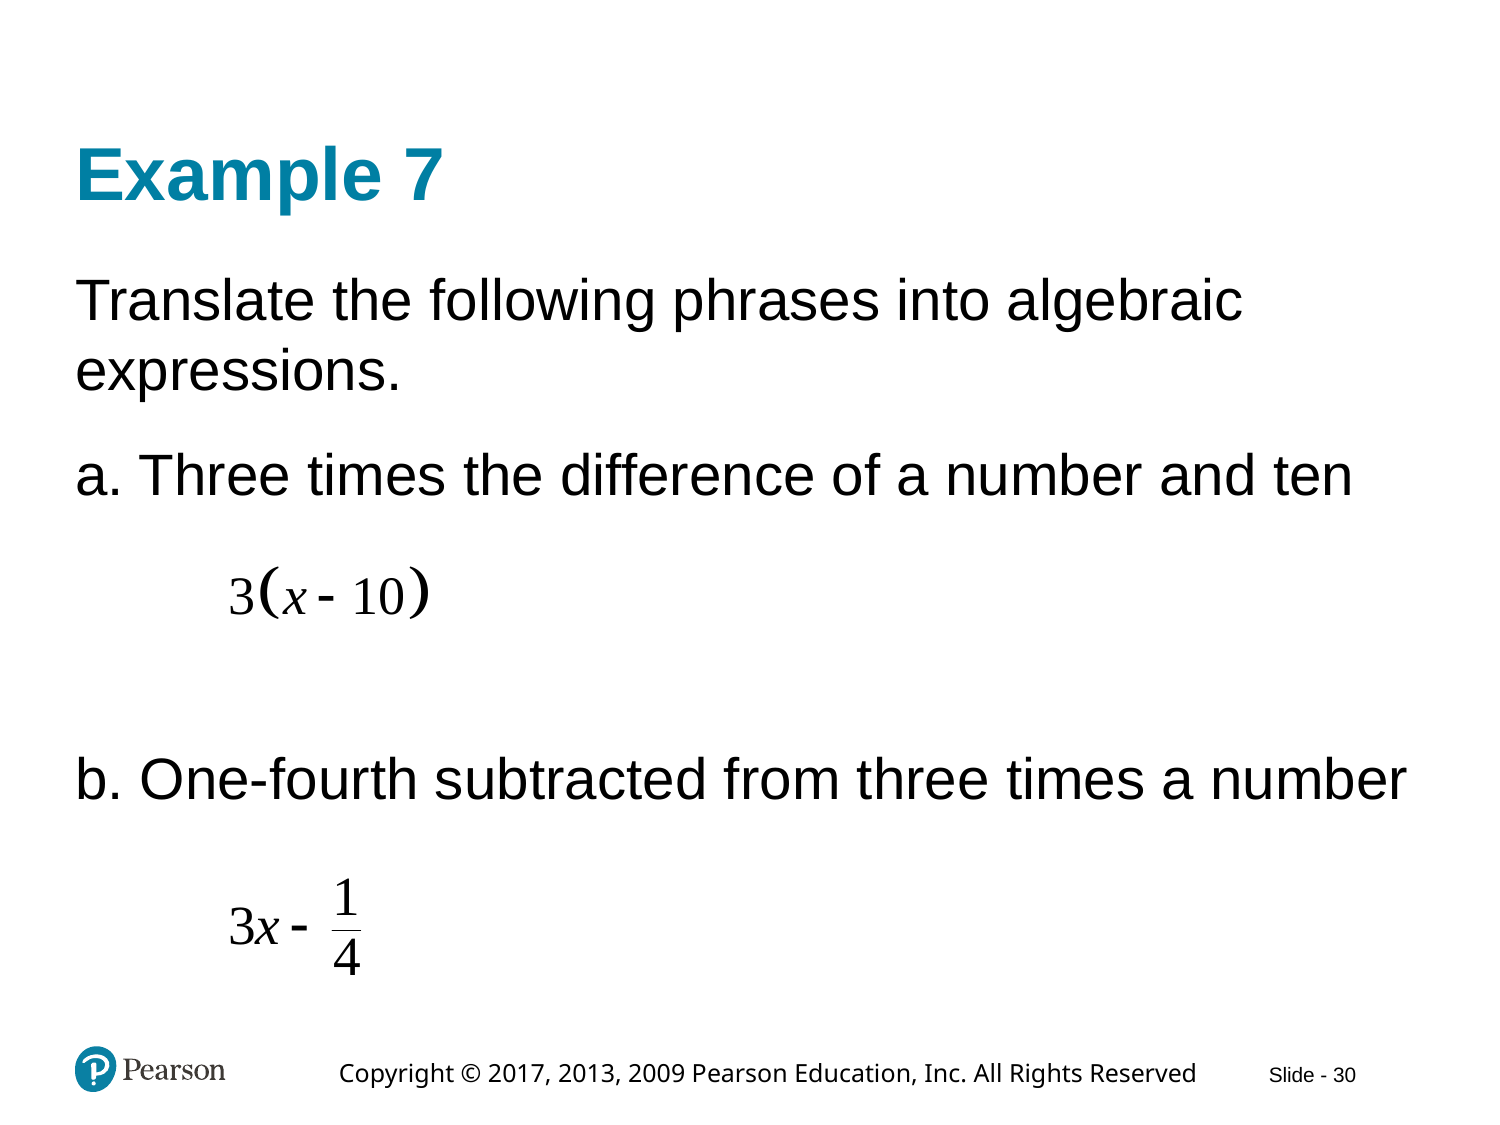

# Example 7
Translate the following phrases into algebraic expressions.
a. Three times the difference of a number and ten
b. One-fourth subtracted from three times a number